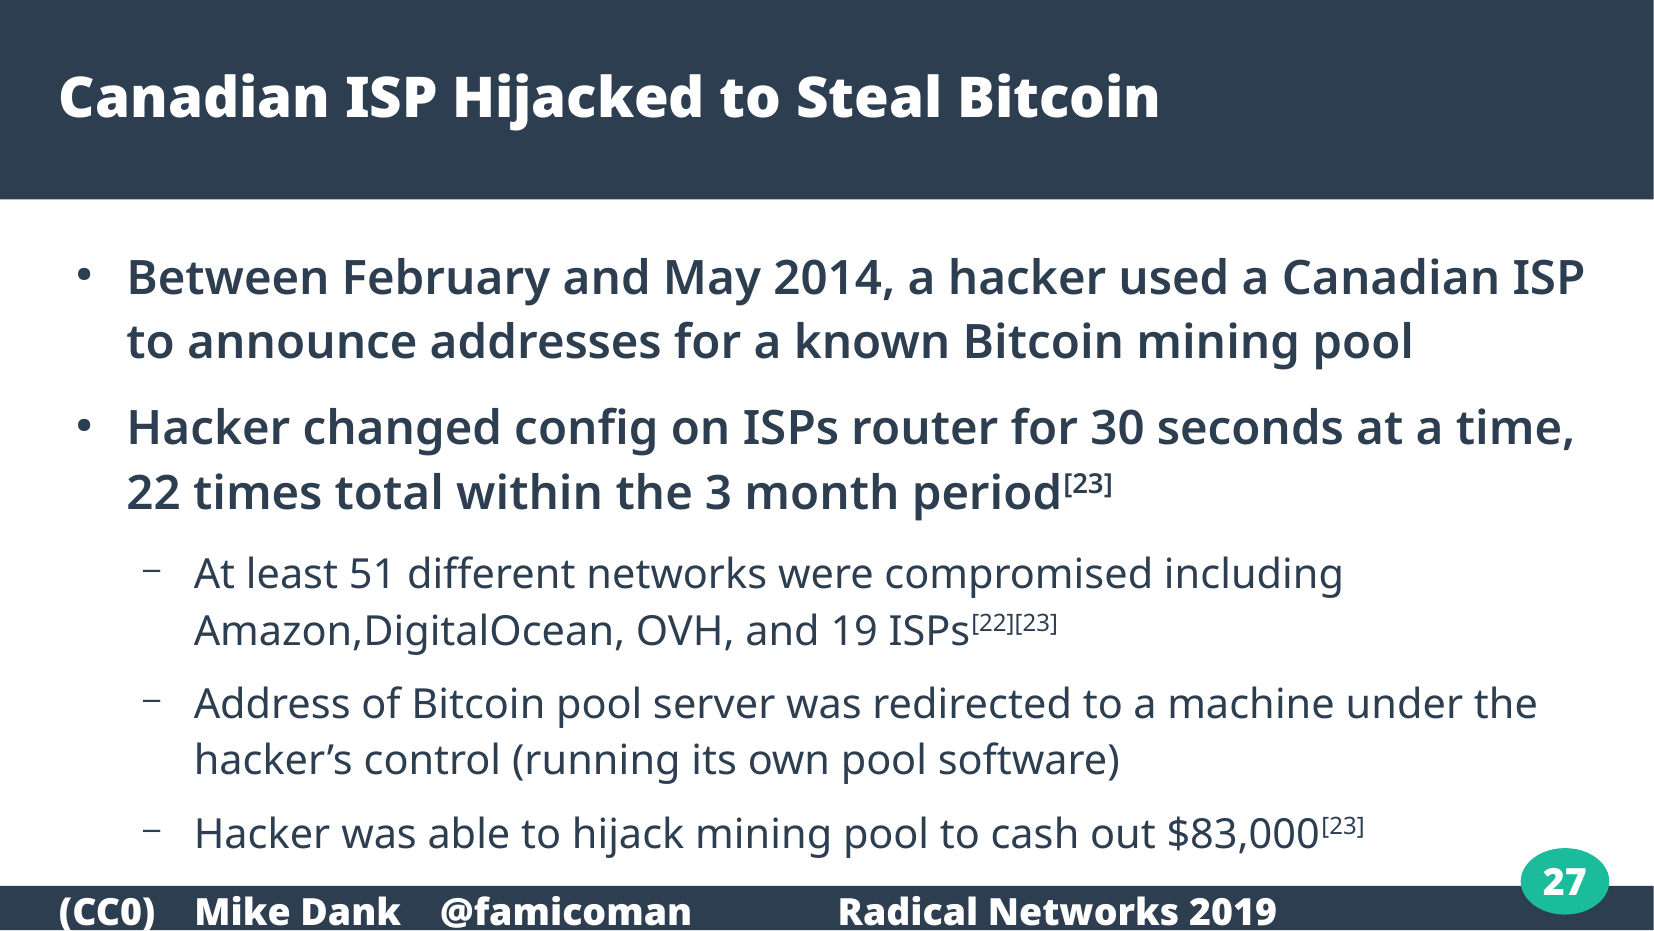

# Canadian ISP Hijacked to Steal Bitcoin
Between February and May 2014, a hacker used a Canadian ISP to announce addresses for a known Bitcoin mining pool
Hacker changed config on ISPs router for 30 seconds at a time, 22 times total within the 3 month period[23]
At least 51 different networks were compromised including Amazon,DigitalOcean, OVH, and 19 ISPs[22][23]
Address of Bitcoin pool server was redirected to a machine under the hacker’s control (running its own pool software)
Hacker was able to hijack mining pool to cash out $83,000[23]
27
(CC0) Mike Dank @famicoman
Radical Networks 2019